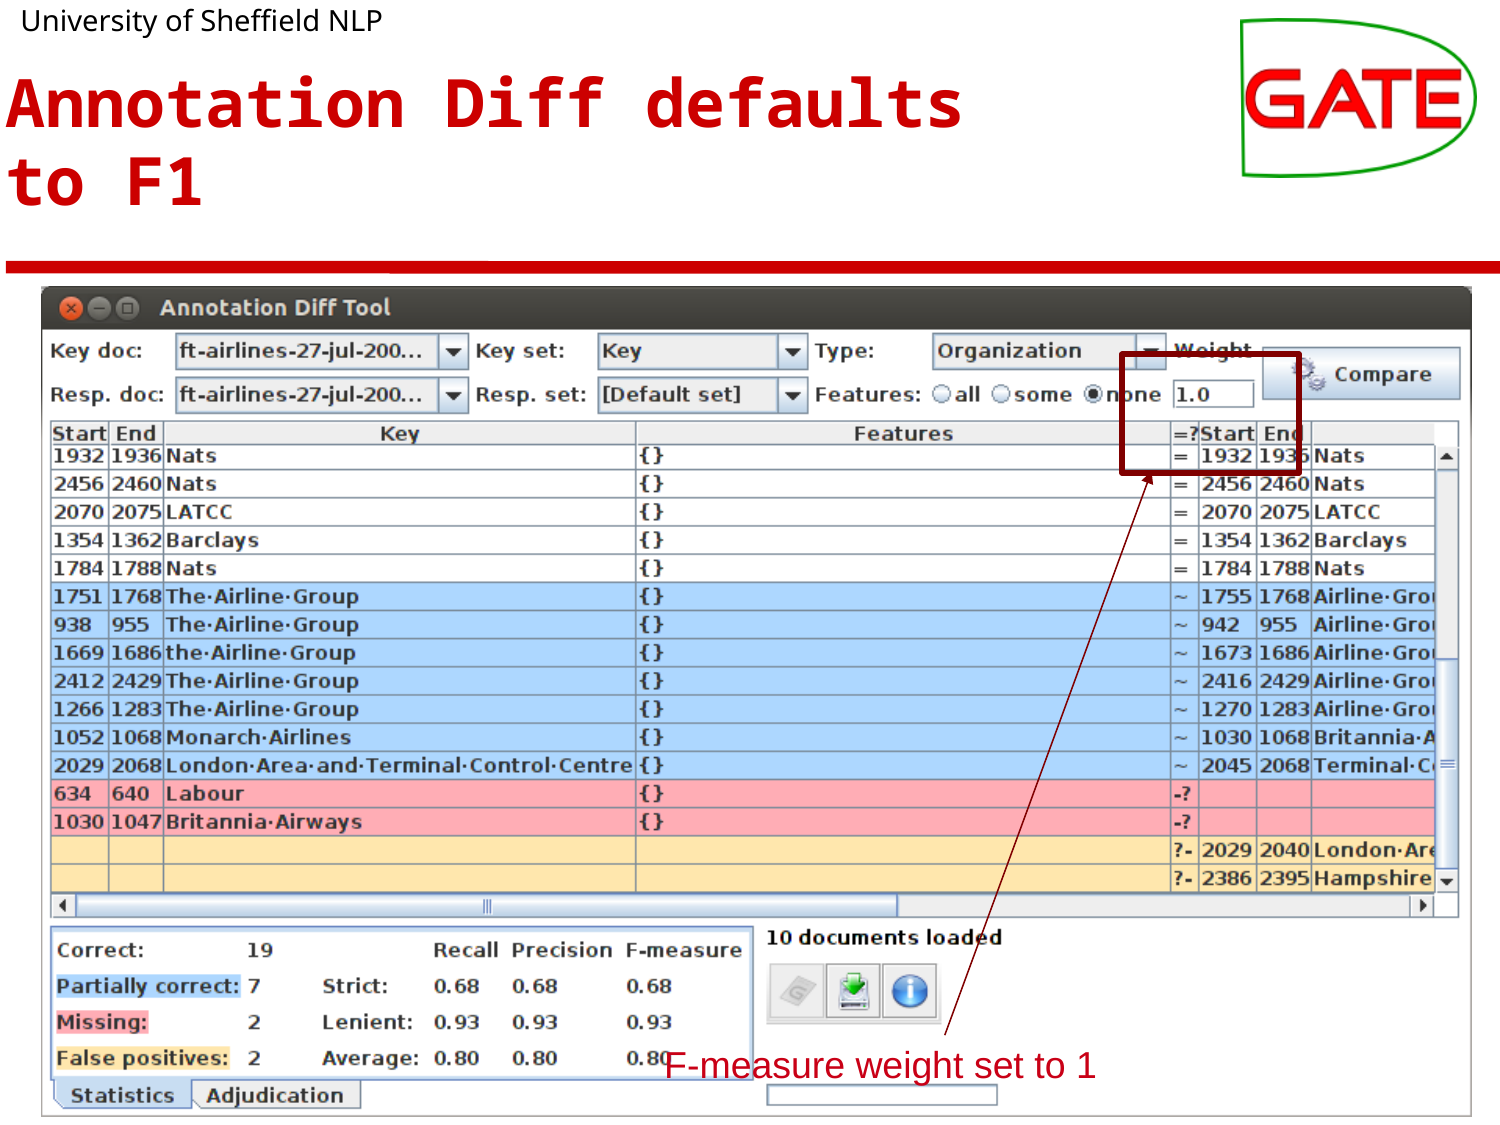

Annotation Diff defaults
to F1
F-measure weight set to 1